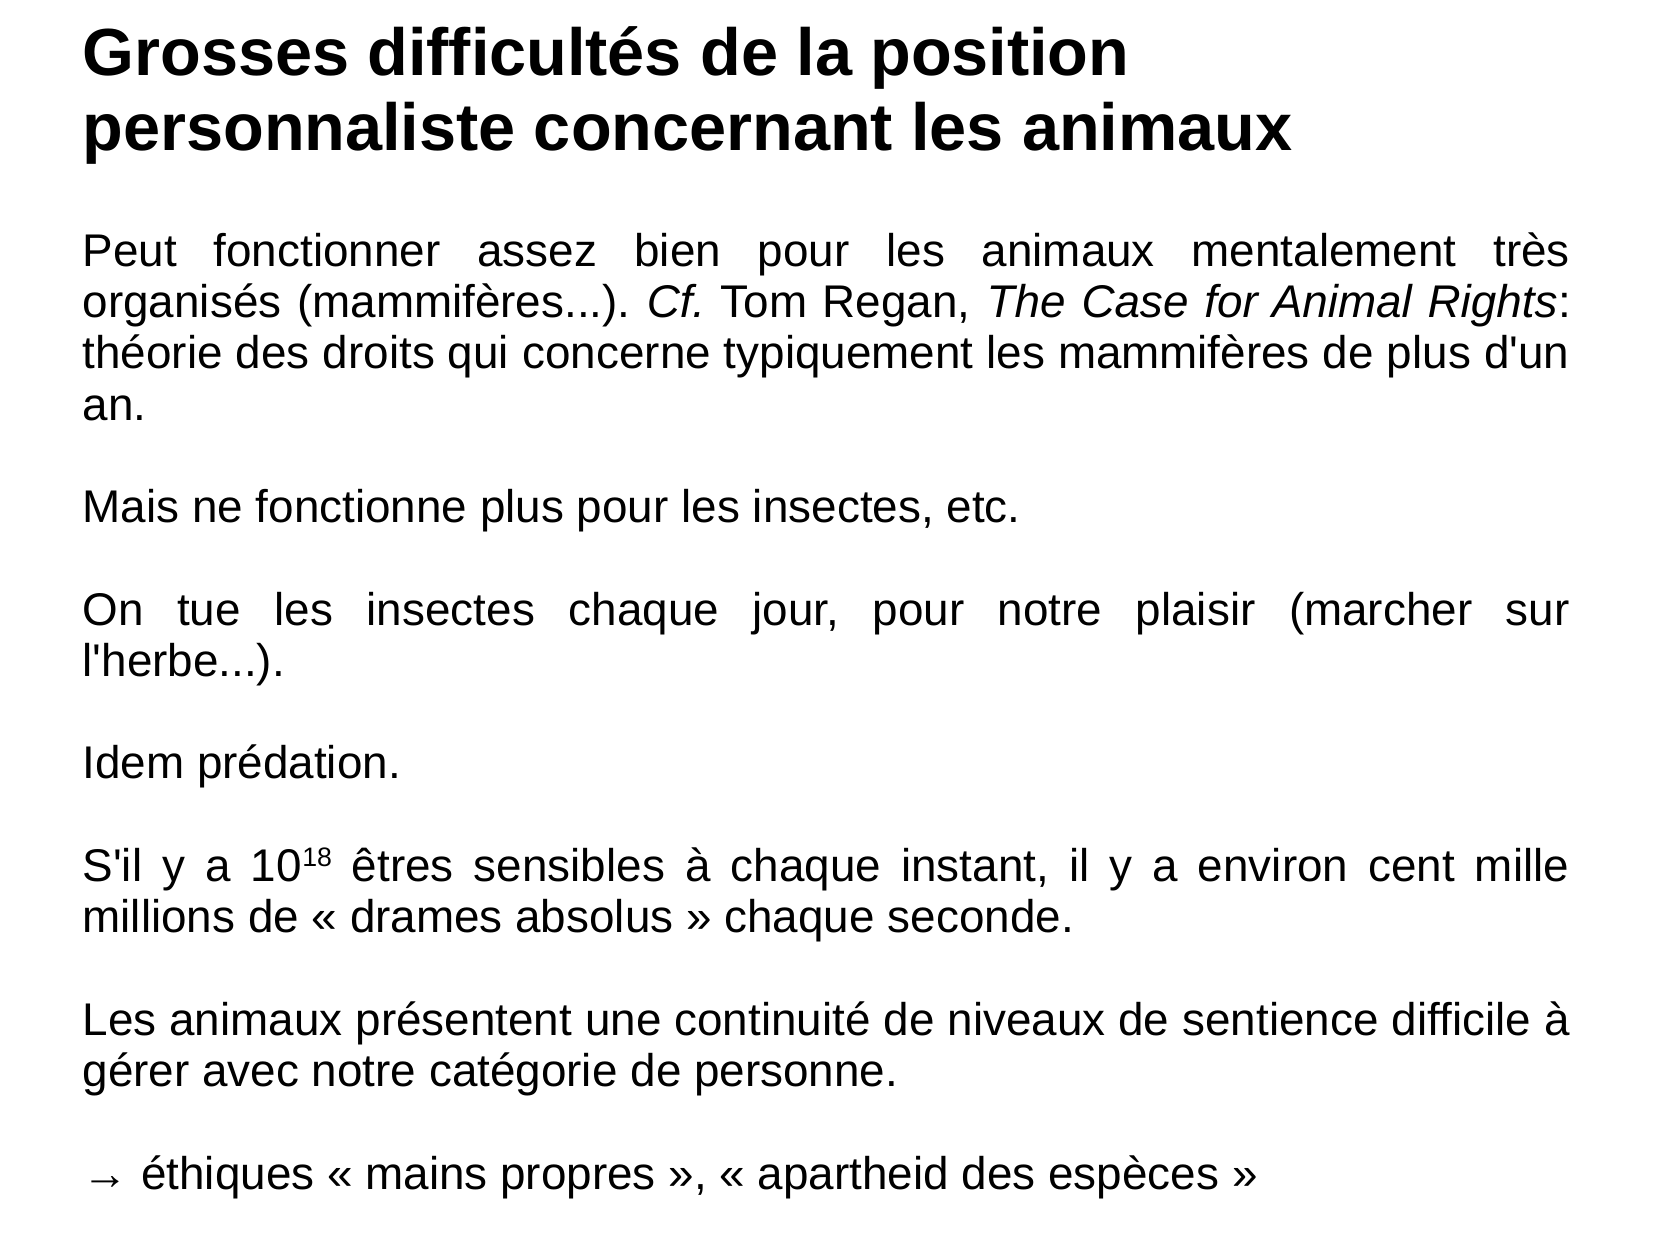

# Grosses difficultés de la position personnaliste concernant les animaux
Peut fonctionner assez bien pour les animaux mentalement très organisés (mammifères...). Cf. Tom Regan, The Case for Animal Rights: théorie des droits qui concerne typiquement les mammifères de plus d'un an.
Mais ne fonctionne plus pour les insectes, etc.
On tue les insectes chaque jour, pour notre plaisir (marcher sur l'herbe...).
Idem prédation.
S'il y a 1018 êtres sensibles à chaque instant, il y a environ cent mille millions de « drames absolus » chaque seconde.
Les animaux présentent une continuité de niveaux de sentience difficile à gérer avec notre catégorie de personne.
→ éthiques « mains propres », « apartheid des espèces »